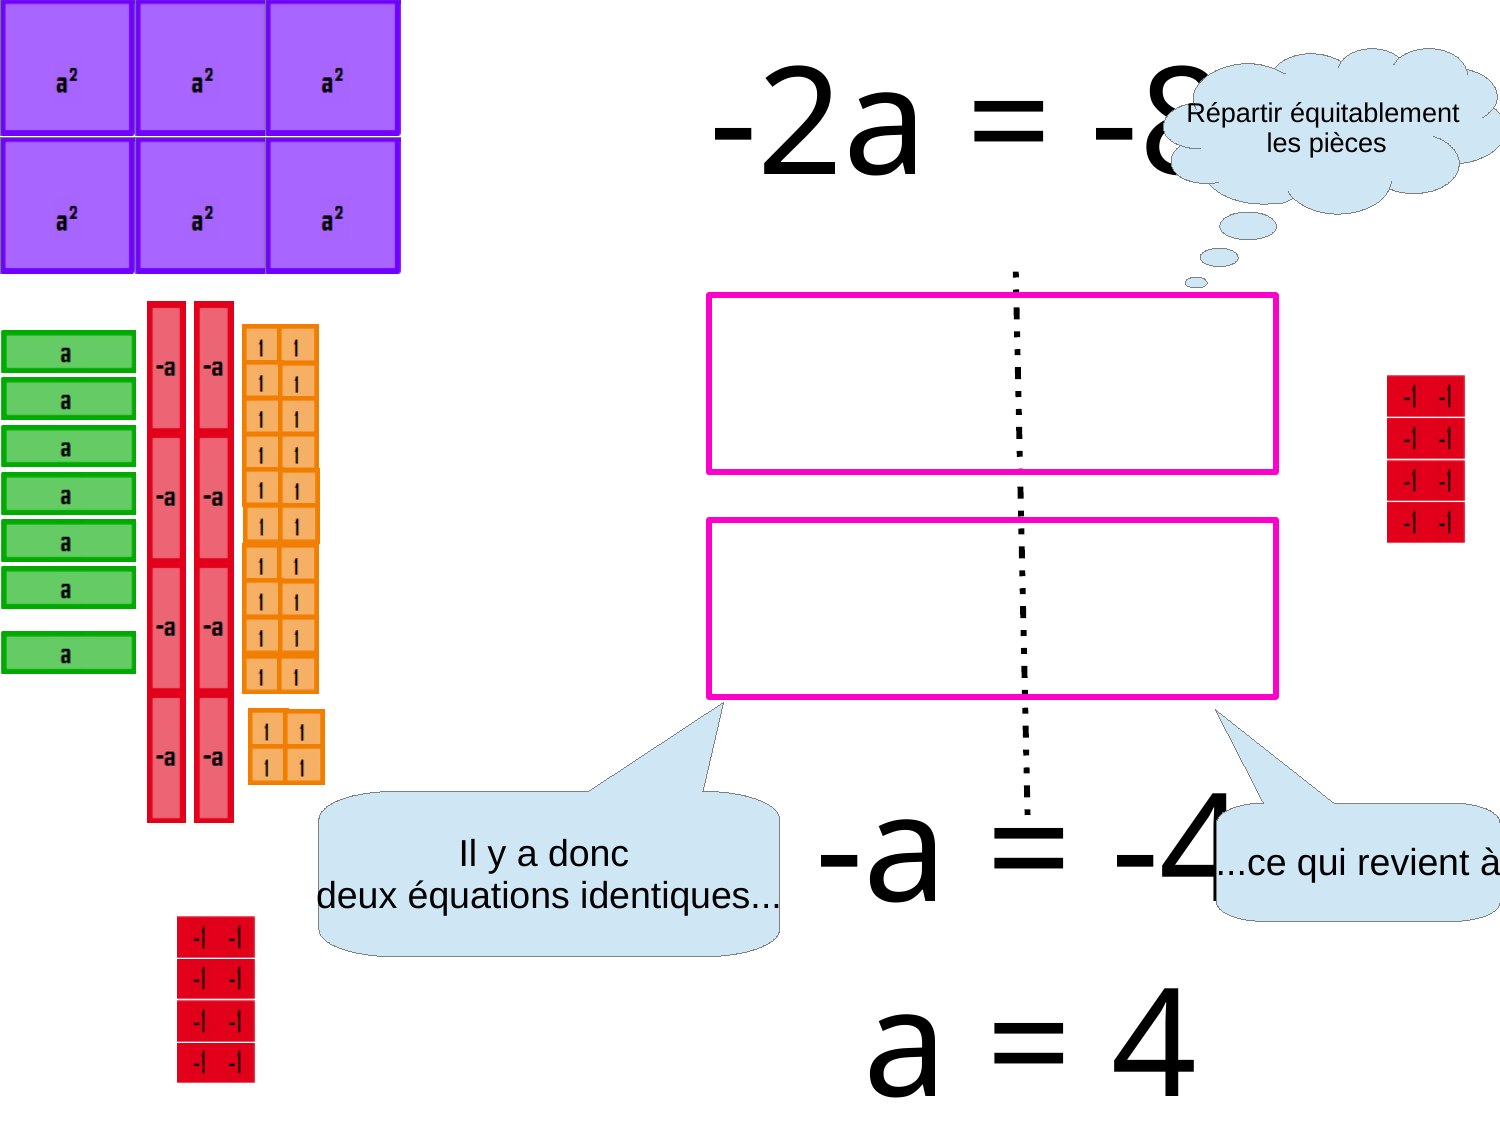

-2a = -8
Répartir équitablement
 les pièces
-a = -4
Il y a donc
deux équations identiques...
...ce qui revient à
a = 4